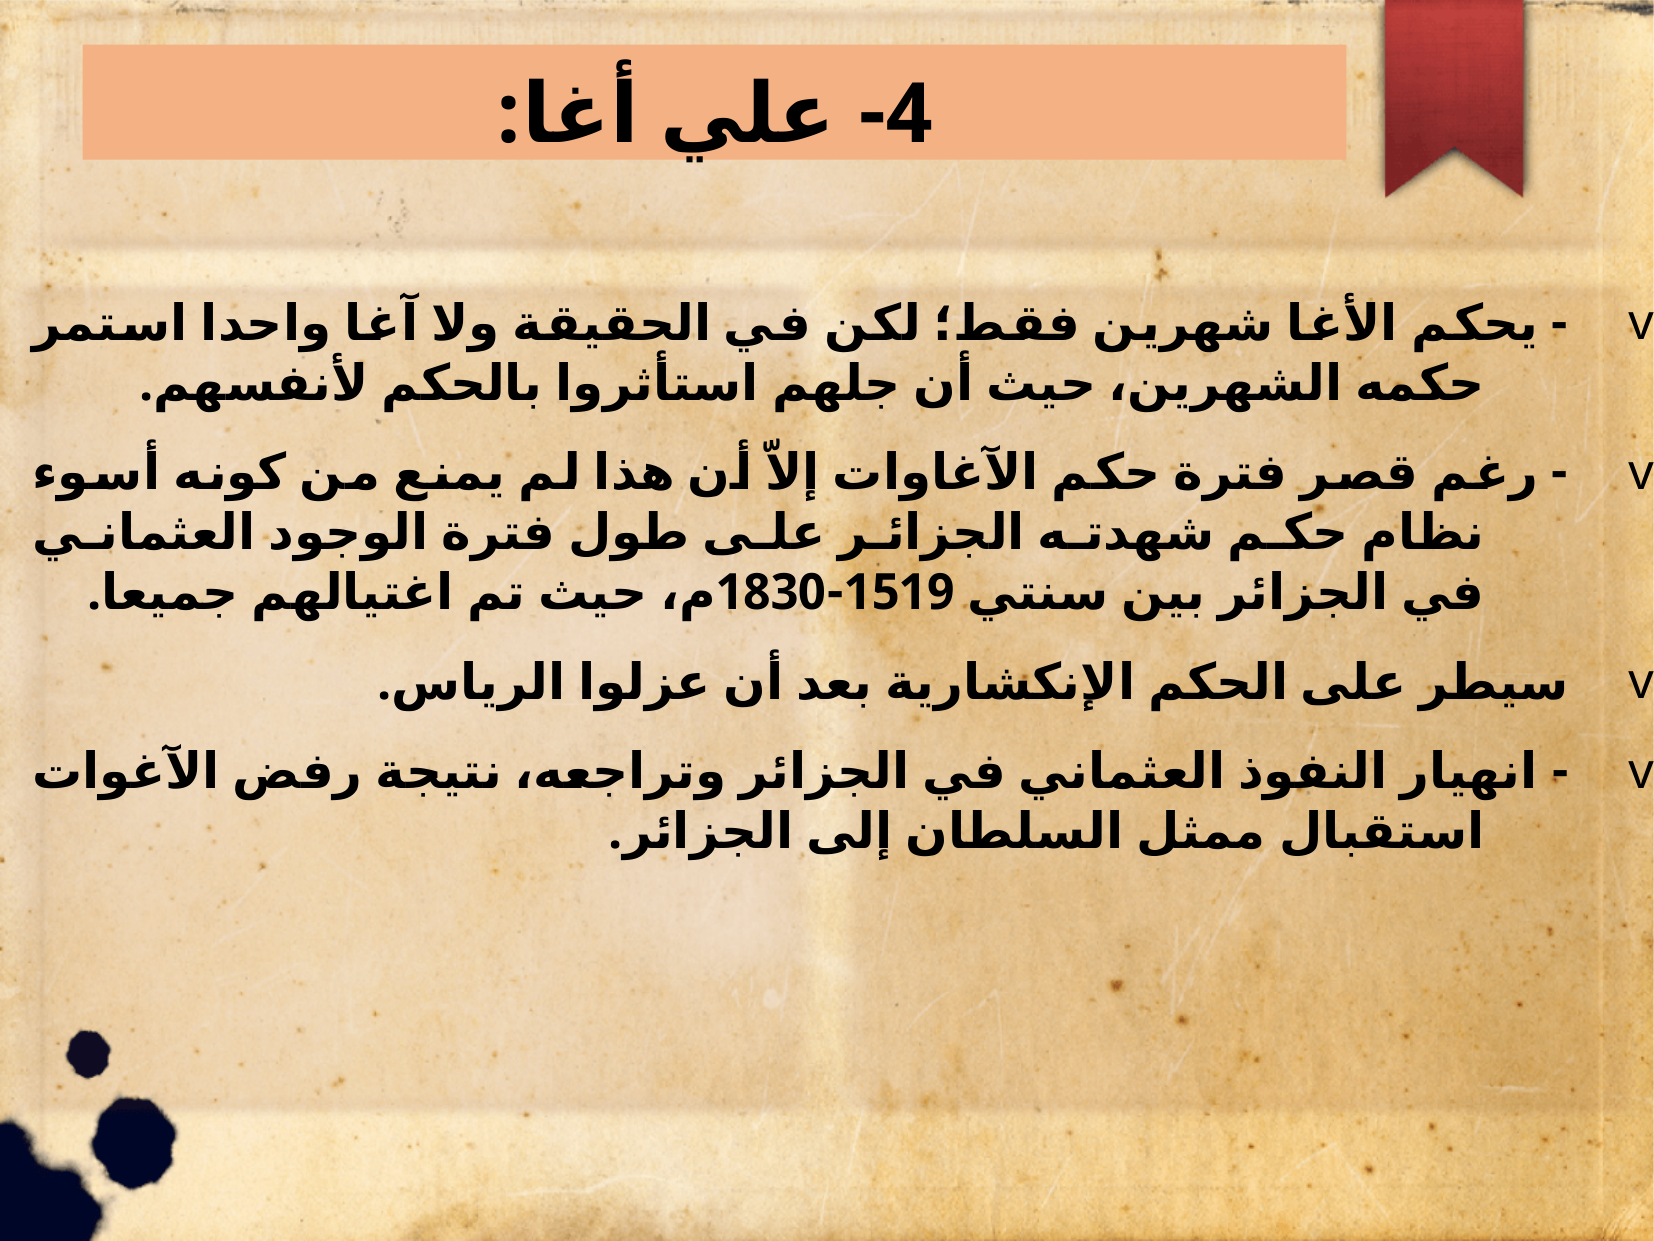

# 4- علي أغا:
- يحكم الأغا شهرين فقط؛ لكن في الحقيقة ولا آغا واحدا استمر حكمه الشهرين، حيث أن جلهم استأثروا بالحكم لأنفسهم.
- رغم قصر فترة حكم الآغاوات إلاّ أن هذا لم يمنع من كونه أسوء نظام حكم شهدته الجزائر على طول فترة الوجود العثماني في الجزائر بين سنتي 1519-1830م، حيث تم اغتيالهم جميعا.
سيطر على الحكم الإنكشارية بعد أن عزلوا الرياس.
- انهيار النفوذ العثماني في الجزائر وتراجعه، نتيجة رفض الآغوات استقبال ممثل السلطان إلى الجزائر.